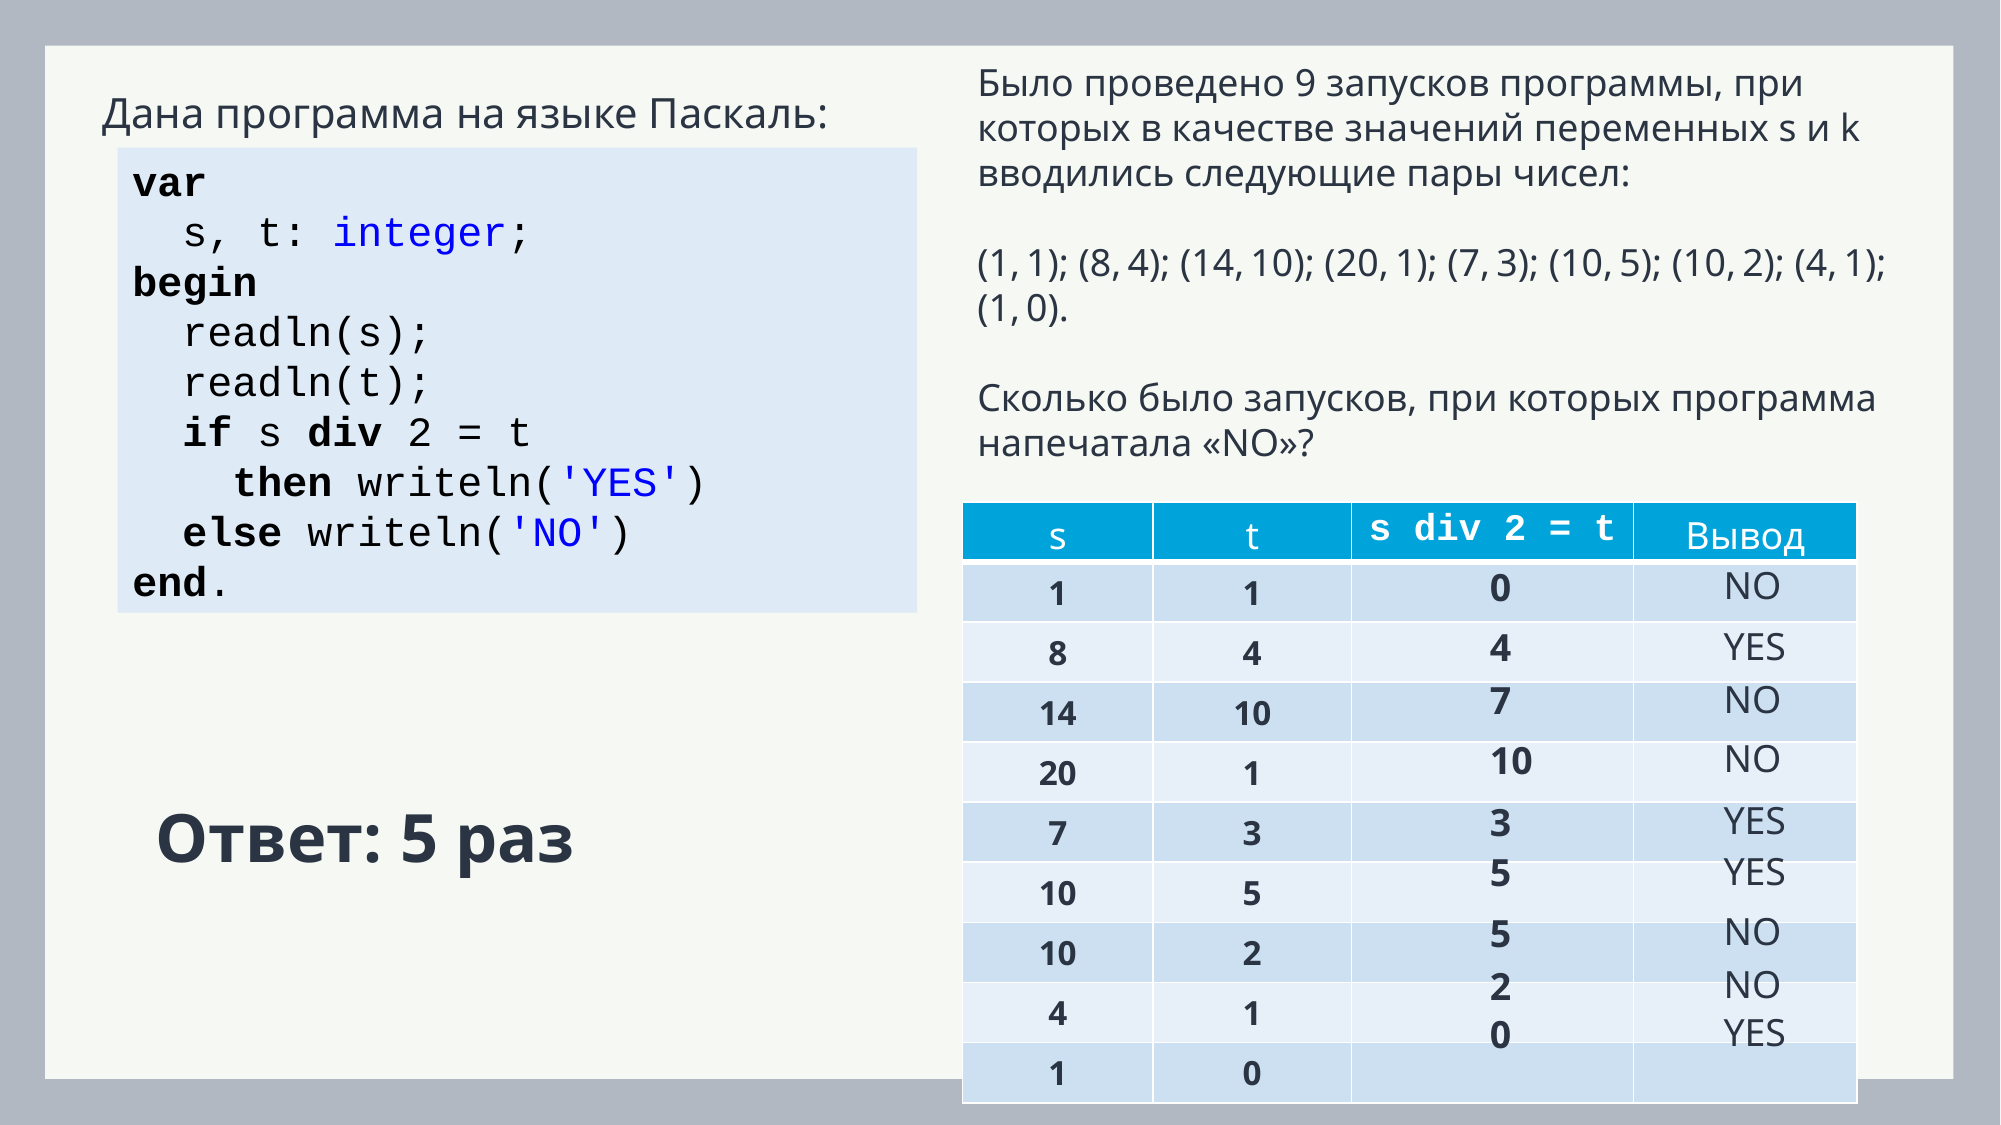

Было проведено 9 запусков программы, при которых в качестве значений переменных s и k вводились следующие пары чисел:
(1, 1); (8, 4); (14, 10); (20, 1); (7, 3); (10, 5); (10, 2); (4, 1); (1, 0).
Сколько было запусков, при которых программа напечатала «NO»?
Дана программа на языке Паскаль:
var
 s, t: integer;
begin
 readln(s);
 readln(t);
 if s div 2 = t
 then writeln('YES')
 else writeln('NO')
end.
| s | t | s div 2 = t | Вывод |
| --- | --- | --- | --- |
| 1 | 1 | | |
| 8 | 4 | | |
| 14 | 10 | | |
| 20 | 1 | | |
| 7 | 3 | | |
| 10 | 5 | | |
| 10 | 2 | | |
| 4 | 1 | | |
| 1 | 0 | | |
NO
0
YES
4
NO
7
NO
10
Ответ: 5 раз
YES
3
YES
5
NO
5
NO
2
YES
0